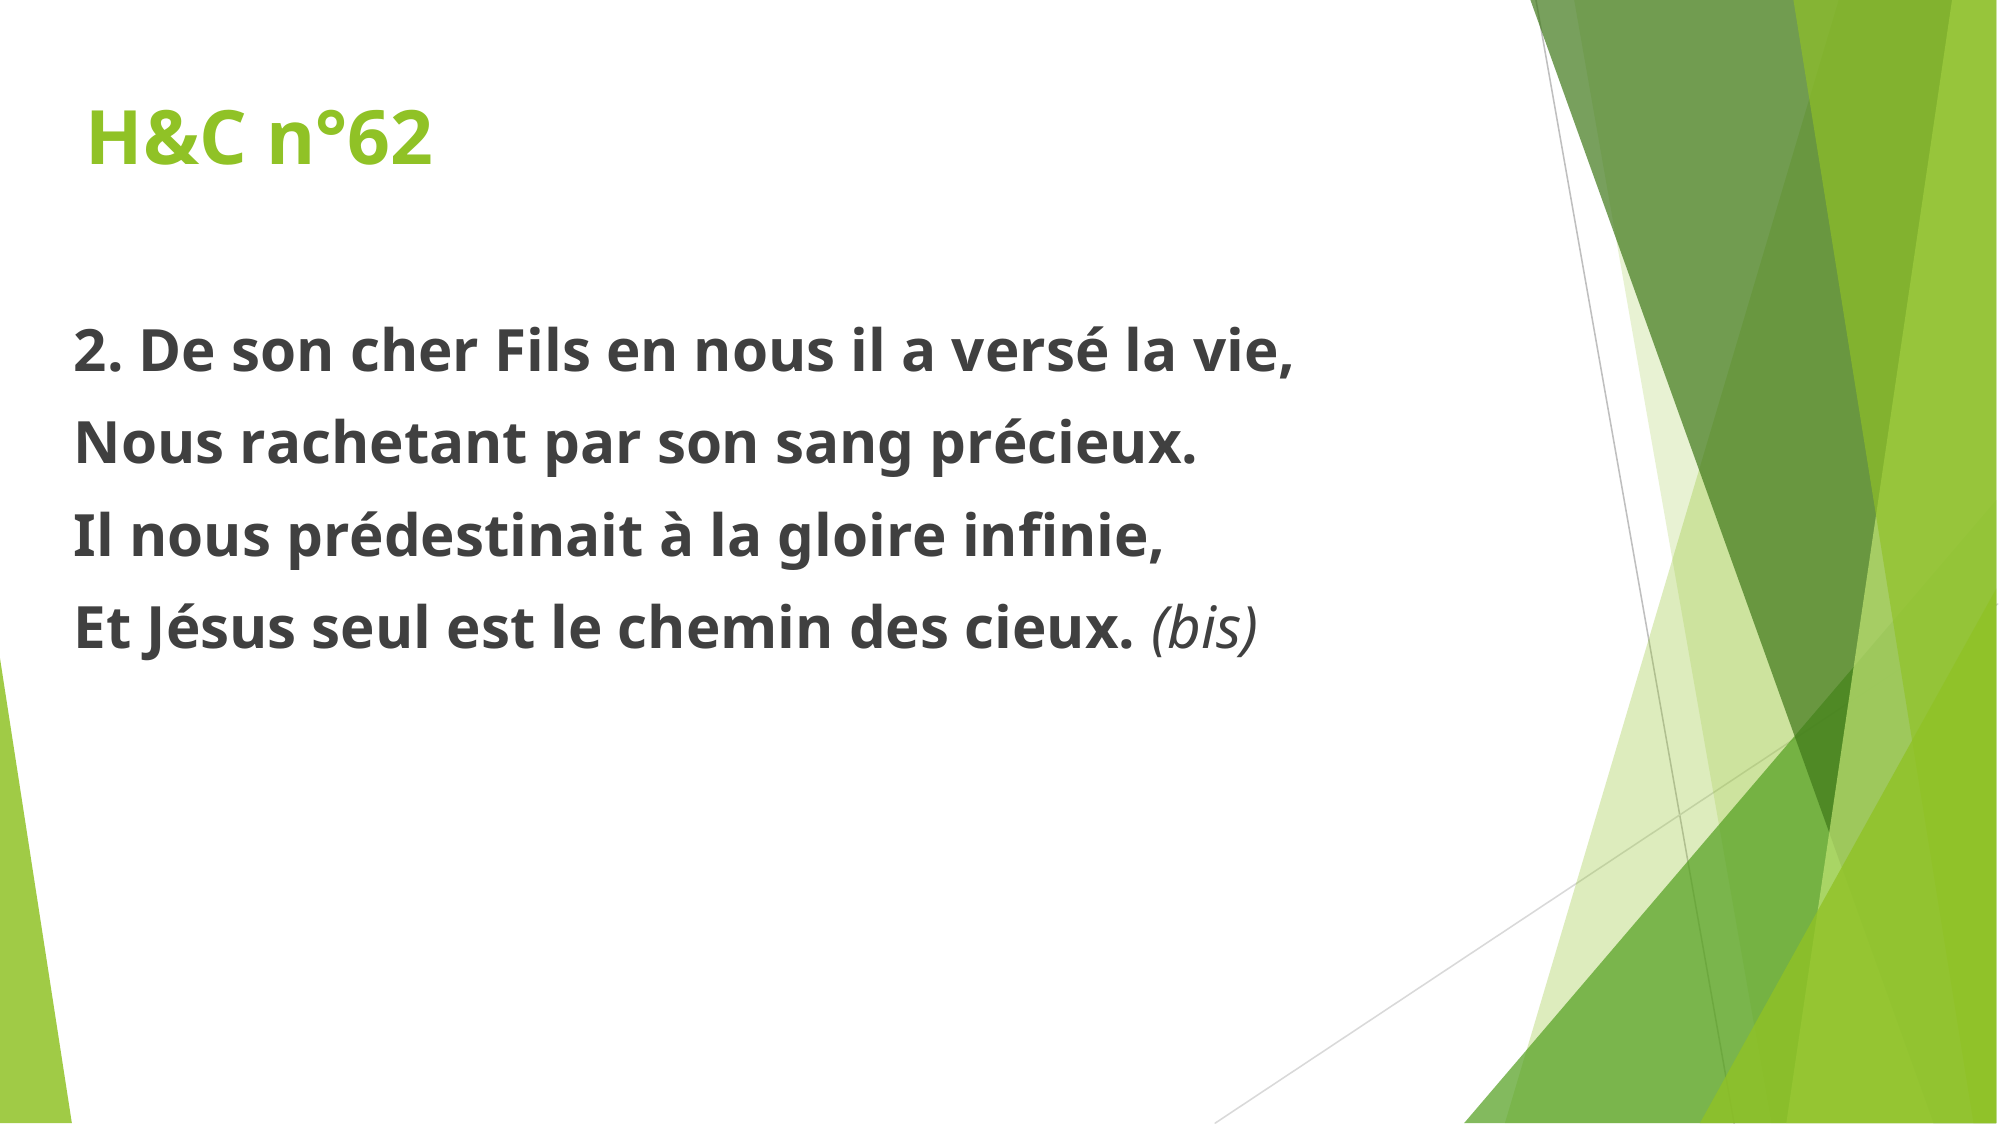

H&C n°62
2. De son cher Fils en nous il a versé la vie,
Nous rachetant par son sang précieux.
Il nous prédestinait à la gloire infinie,
Et Jésus seul est le chemin des cieux. (bis)